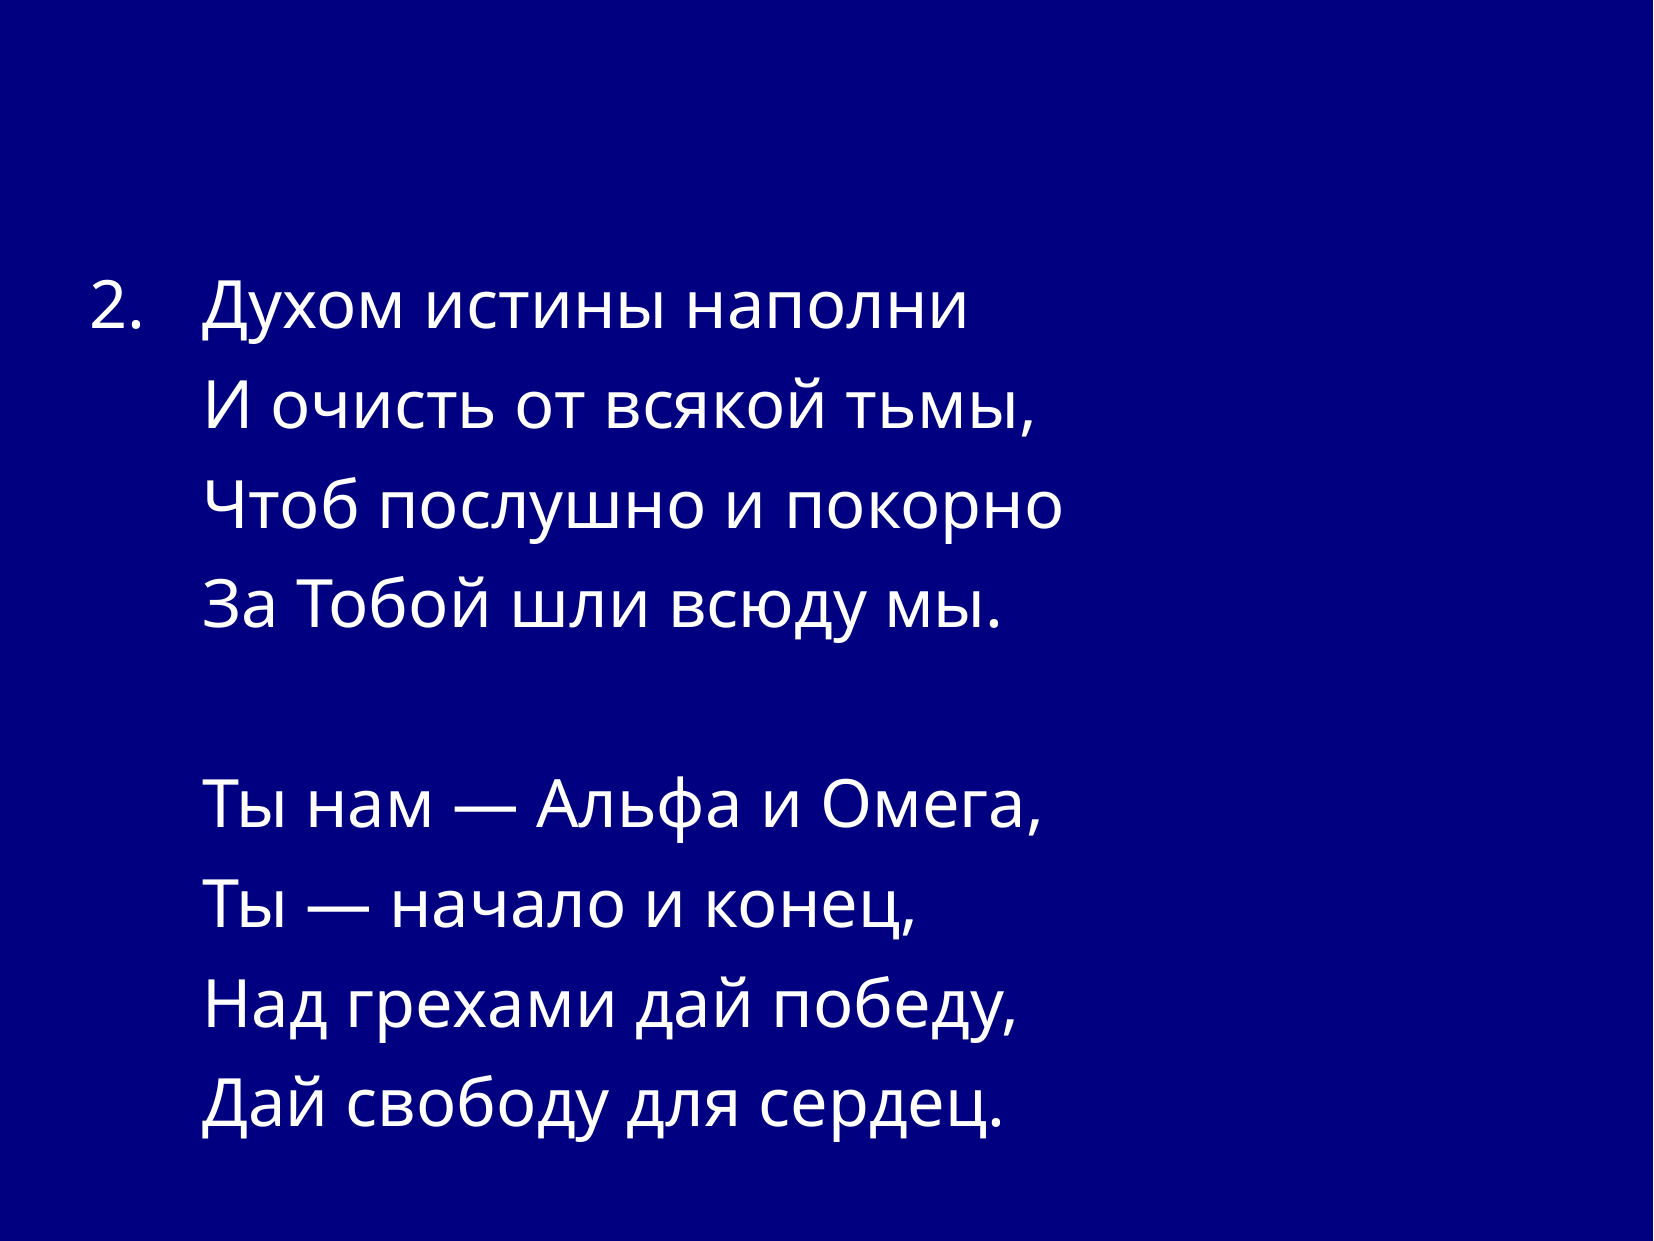

2.	Духом истины наполни
	И очисть от всякой тьмы,
	Чтоб послушно и покорно
	За Тобой шли всюду мы.
	Ты нам — Альфа и Омега,
	Ты — начало и конец,
	Над грехами дай победу,
	Дай свободу для сердец.